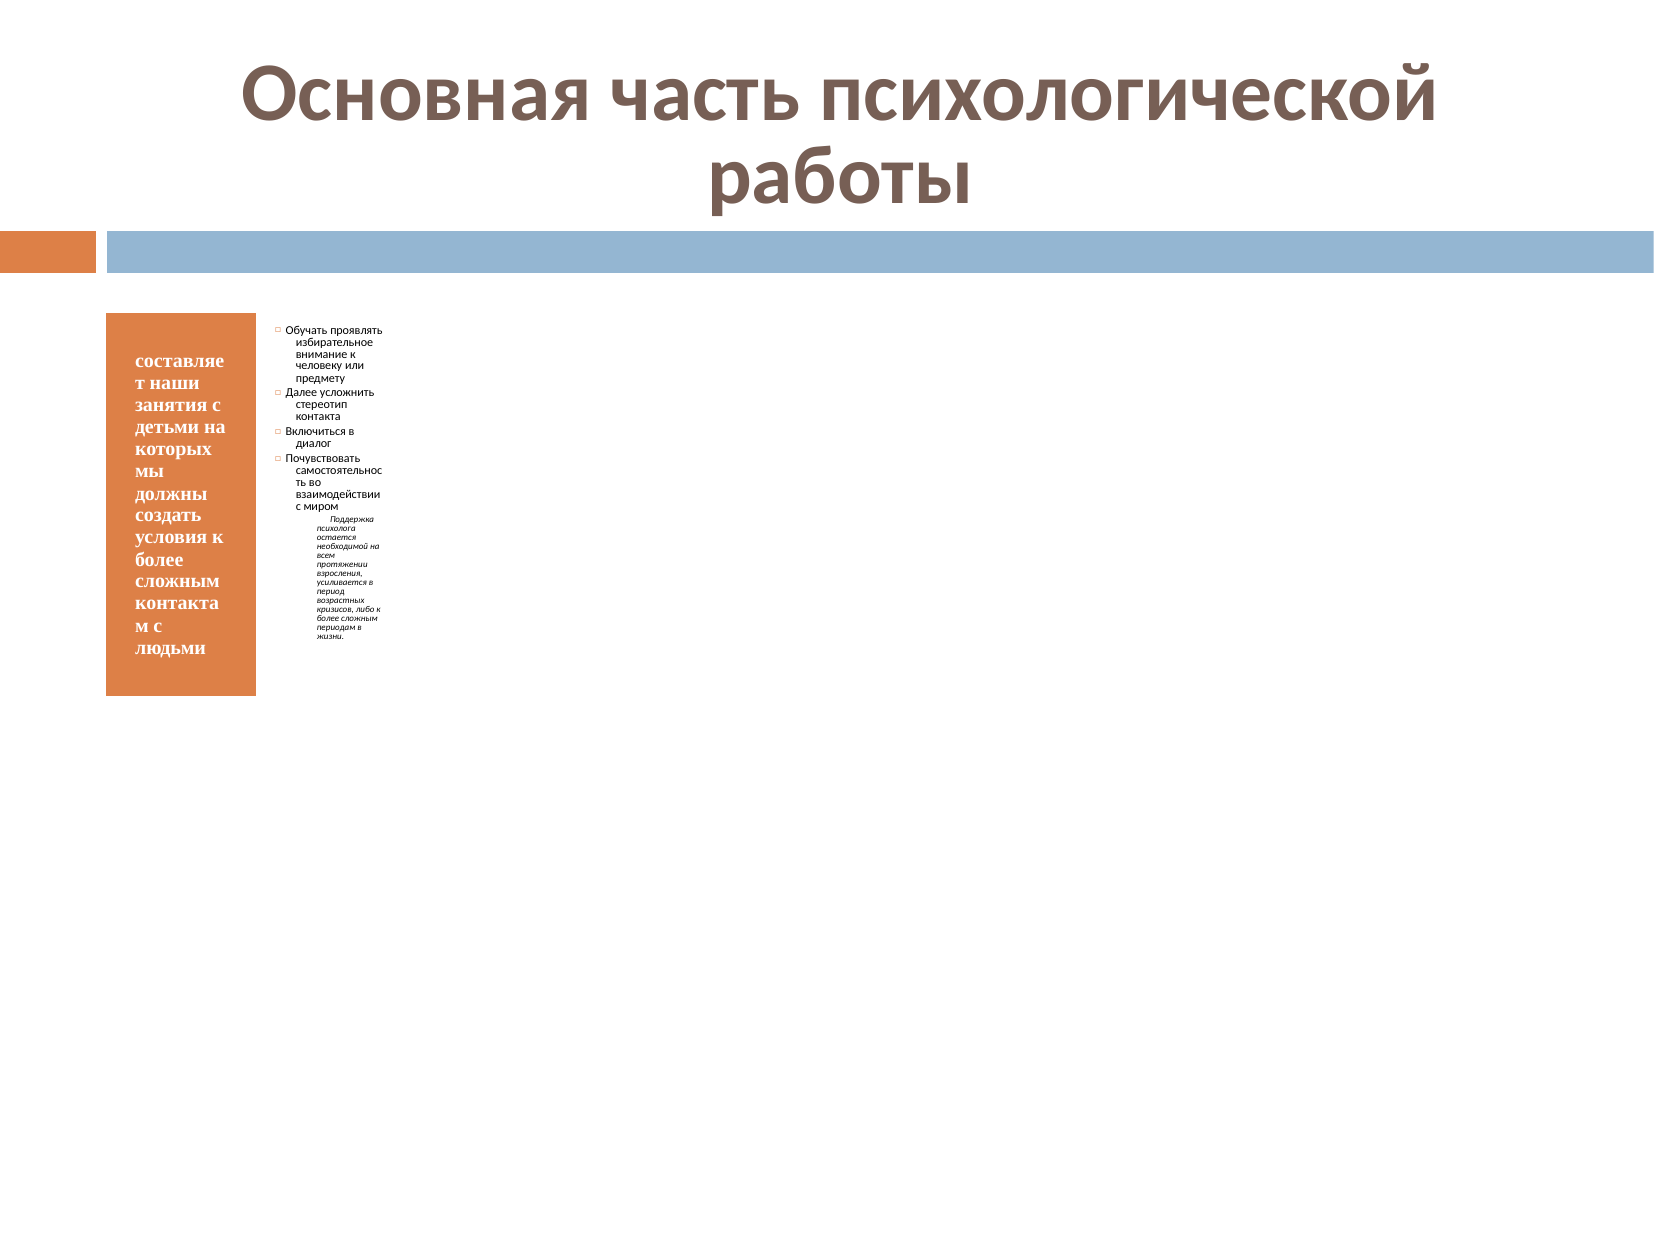

# Основная часть психологической работы
составляет наши занятия с детьми на которых мы должны создать условия к более сложным контактам с людьми
Обучать проявлять избирательное внимание к человеку или предмету
Далее усложнить стереотип контакта
Включиться в диалог
Почувствовать самостоятельность во взаимодействии с миром
	Поддержка психолога остается необходимой на всем протяжении взросления, усиливается в период возрастных кризисов, либо к более сложным периодам в жизни.